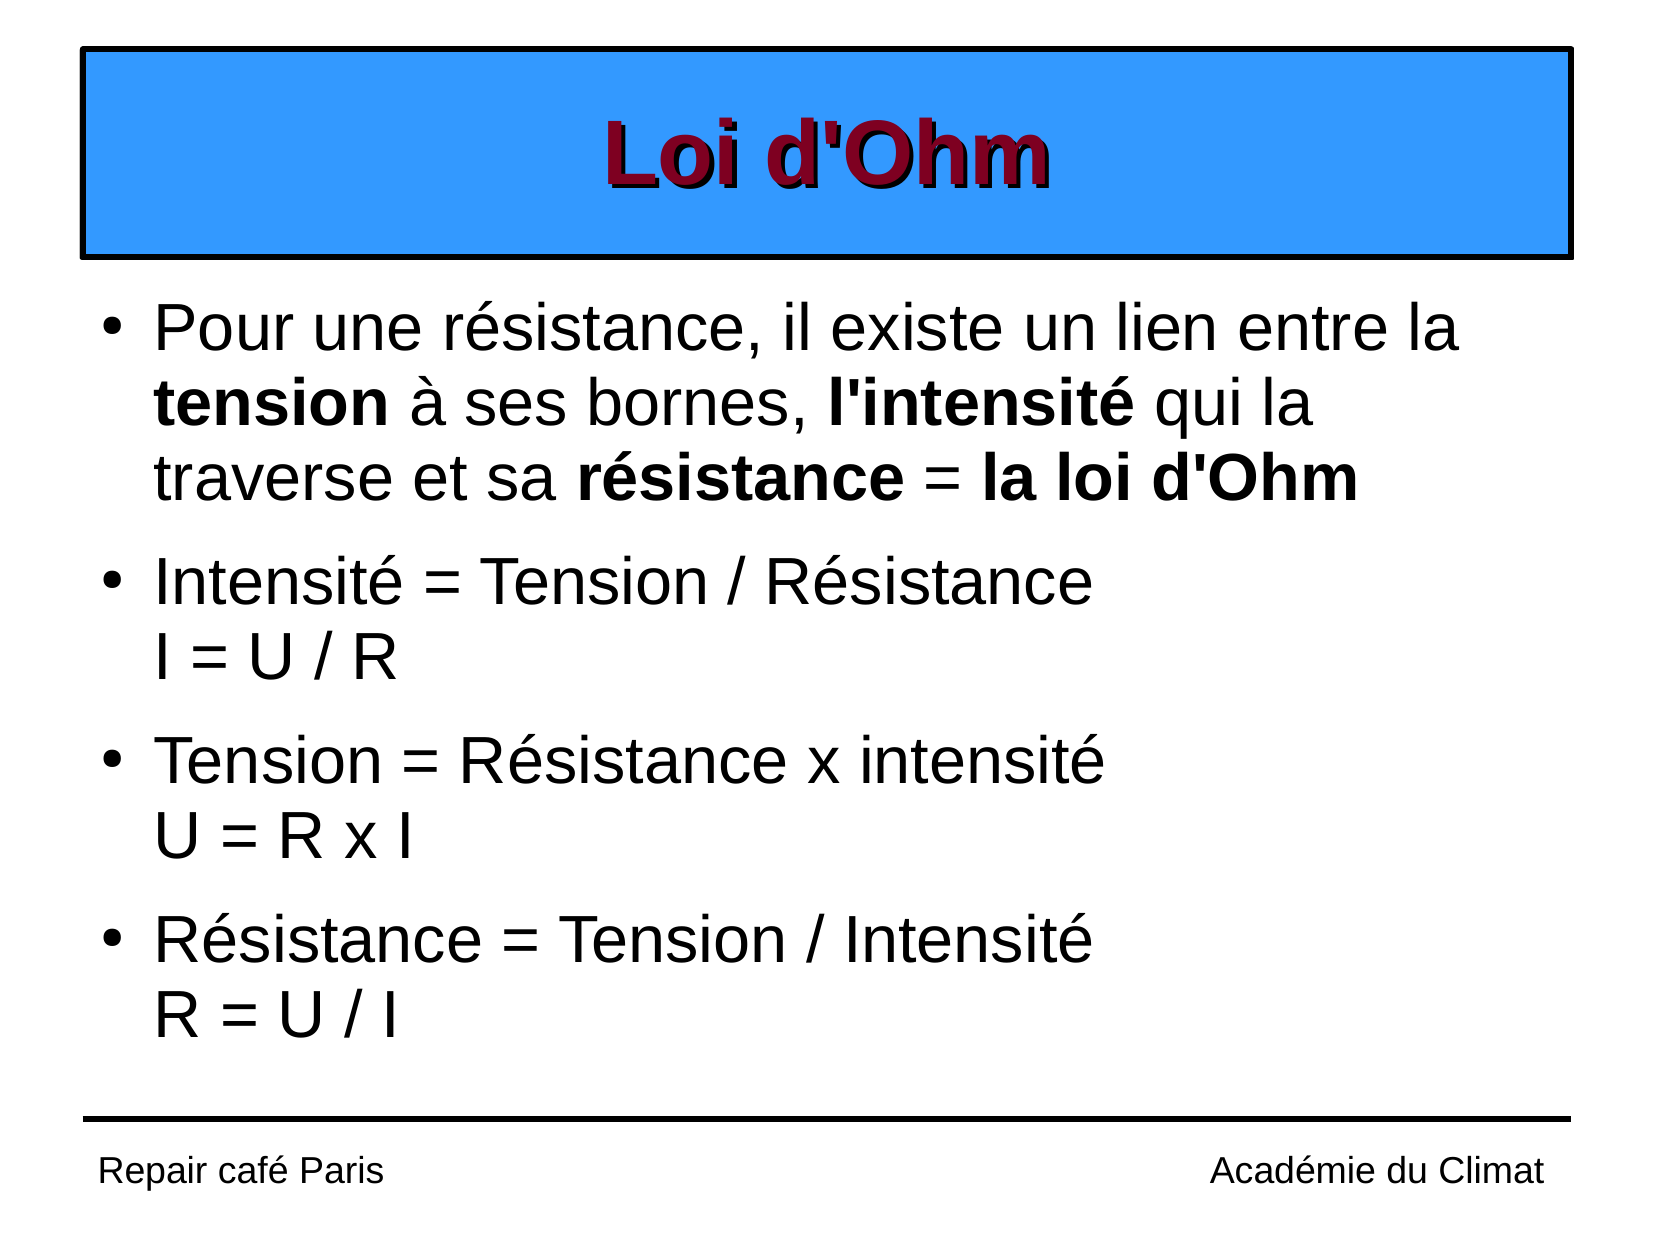

# Loi d'Ohm
Pour une résistance, il existe un lien entre la tension à ses bornes, l'intensité qui la traverse et sa résistance = la loi d'Ohm
Intensité = Tension / Résistance
I = U / R
Tension = Résistance x intensité
U = R x I
Résistance = Tension / Intensité
R = U / I
Repair café Paris	Académie du Climat